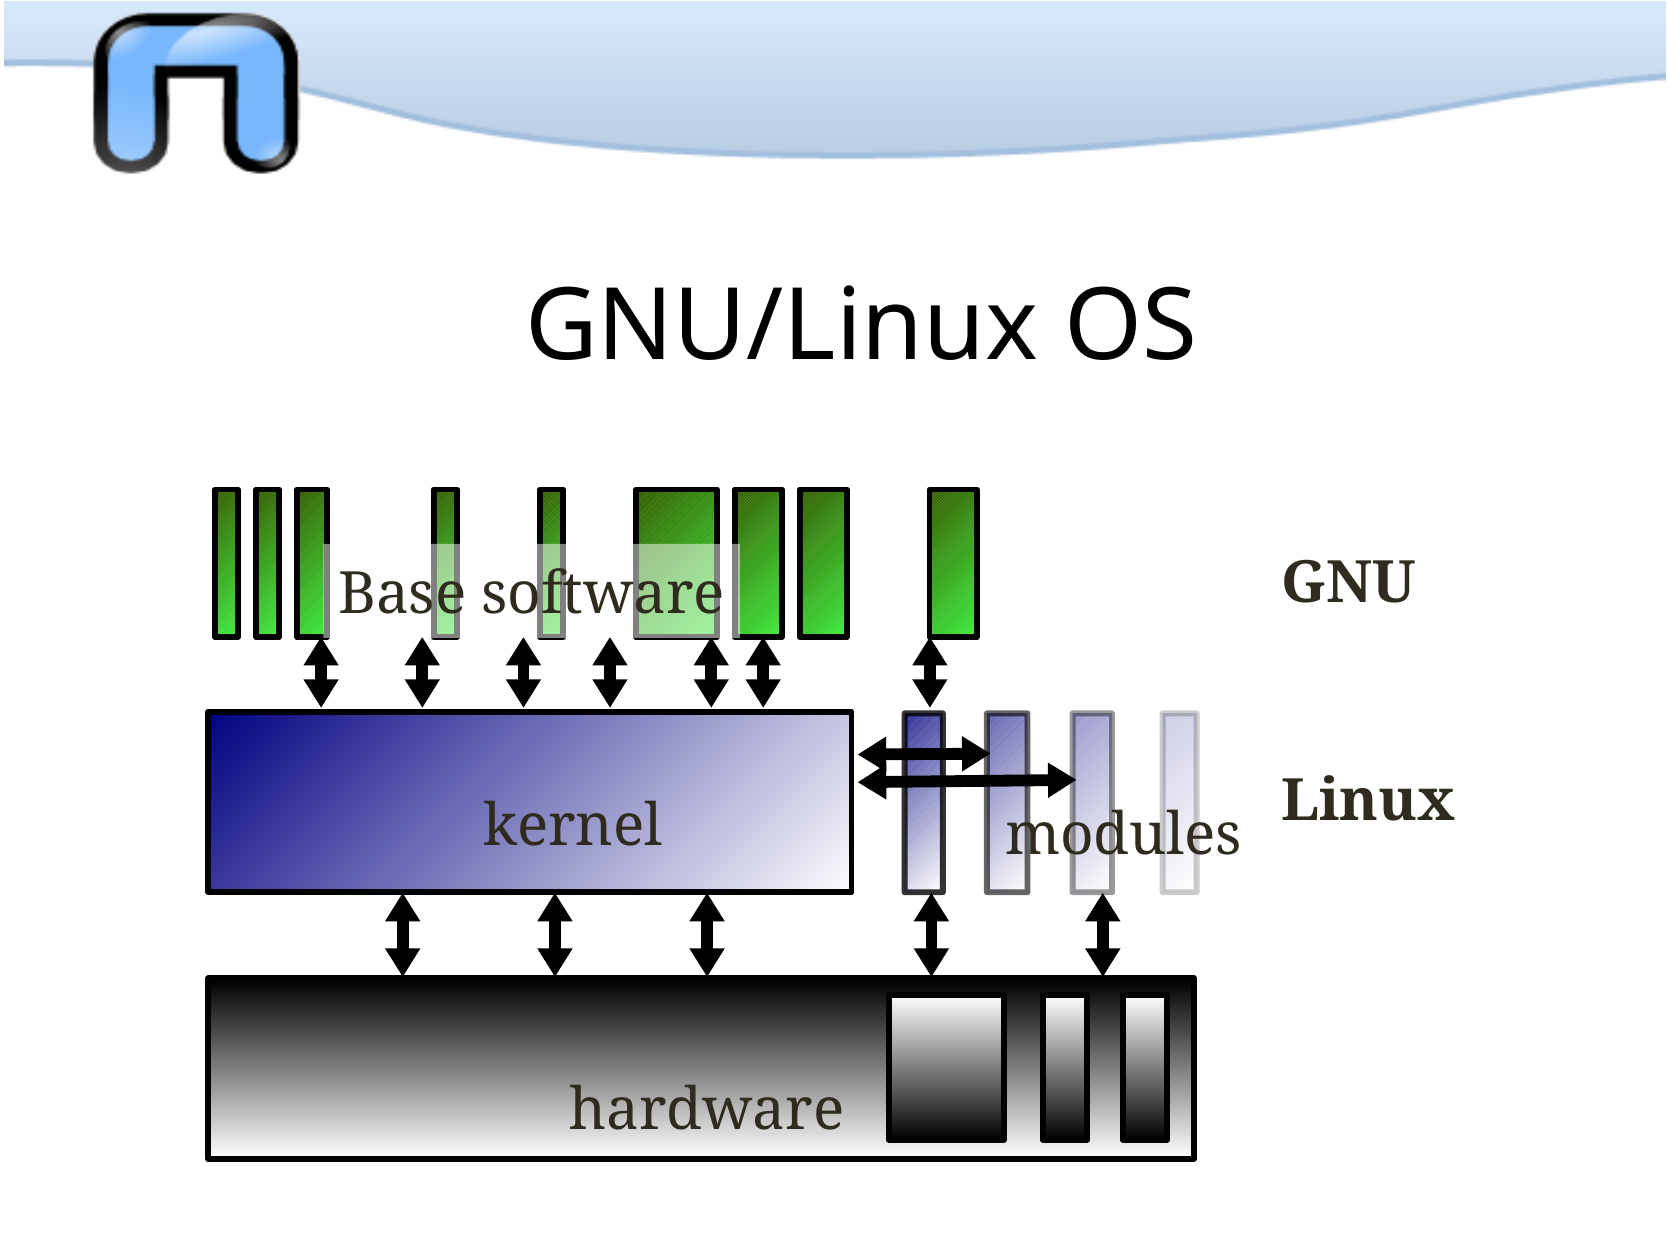

# GNU/Linux OS
GNU
Base software
Linux
kernel
modules
hardware